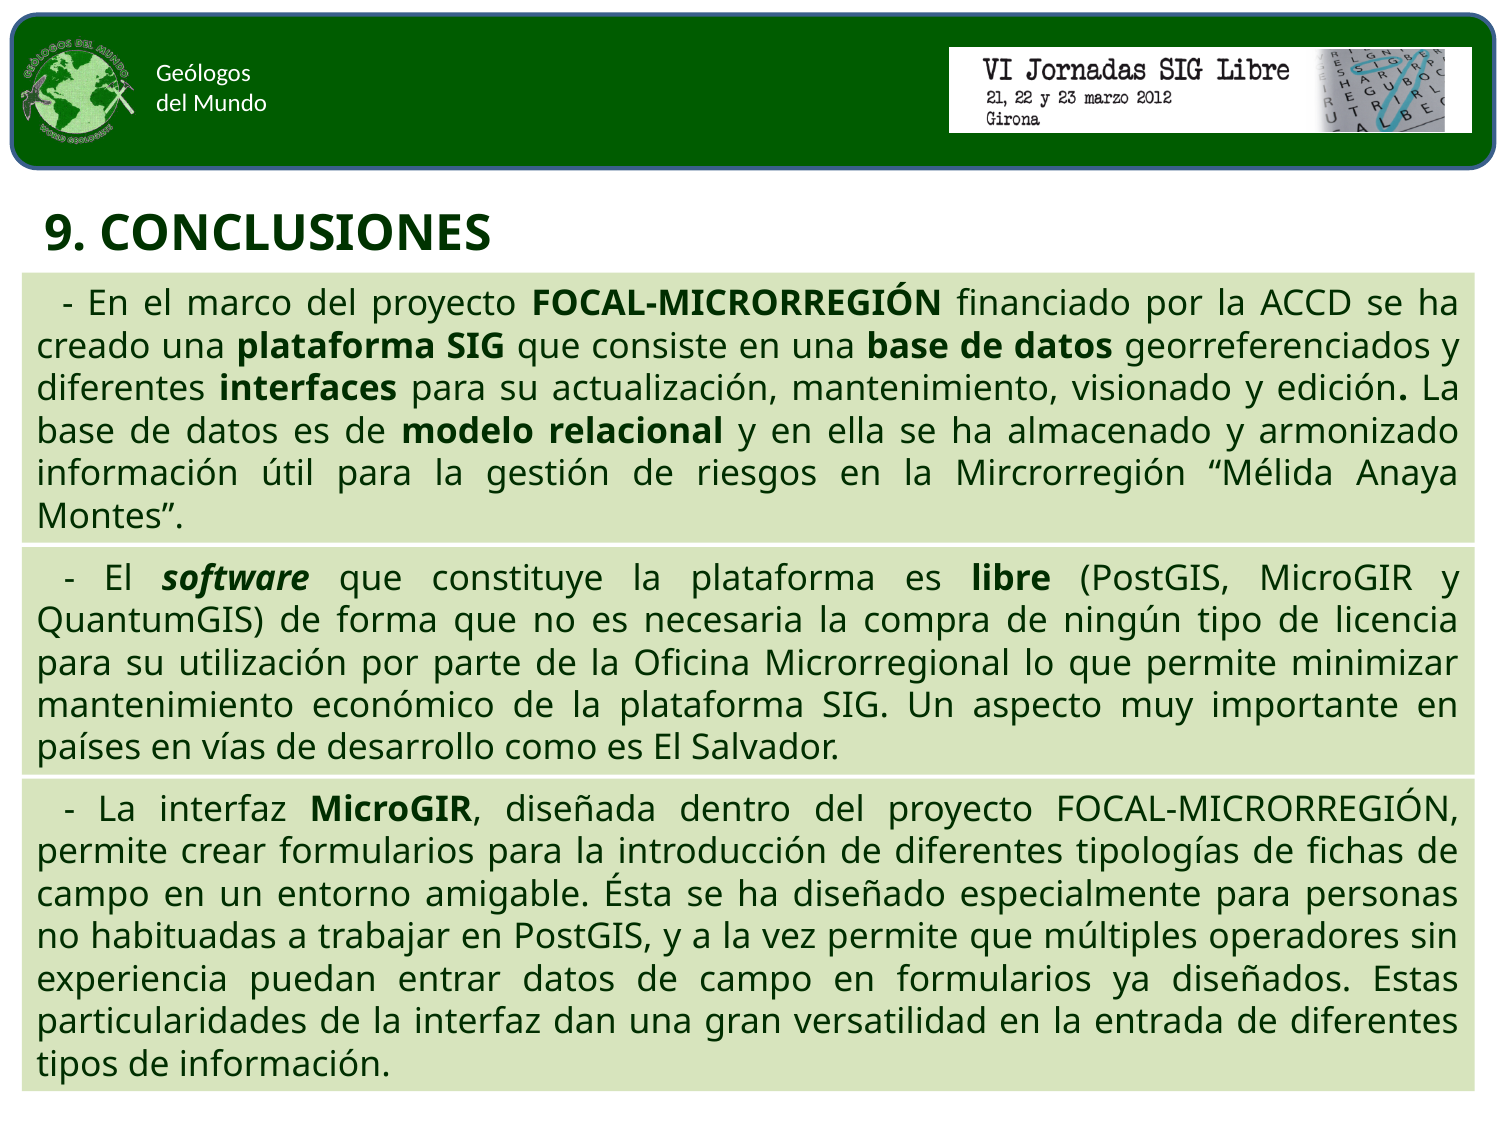

Geólogos
del Mundo
9. CONCLUSIONES
- En el marco del proyecto FOCAL-MICRORREGIÓN financiado por la ACCD se ha creado una plataforma SIG que consiste en una base de datos georreferenciados y diferentes interfaces para su actualización, mantenimiento, visionado y edición. La base de datos es de modelo relacional y en ella se ha almacenado y armonizado información útil para la gestión de riesgos en la Mircrorregión “Mélida Anaya Montes”.
- El software que constituye la plataforma es libre (PostGIS, MicroGIR y QuantumGIS) de forma que no es necesaria la compra de ningún tipo de licencia para su utilización por parte de la Oficina Microrregional lo que permite minimizar mantenimiento económico de la plataforma SIG. Un aspecto muy importante en países en vías de desarrollo como es El Salvador.
- La interfaz MicroGIR, diseñada dentro del proyecto FOCAL-MICRORREGIÓN, permite crear formularios para la introducción de diferentes tipologías de fichas de campo en un entorno amigable. Ésta se ha diseñado especialmente para personas no habituadas a trabajar en PostGIS, y a la vez permite que múltiples operadores sin experiencia puedan entrar datos de campo en formularios ya diseñados. Estas particularidades de la interfaz dan una gran versatilidad en la entrada de diferentes tipos de información.